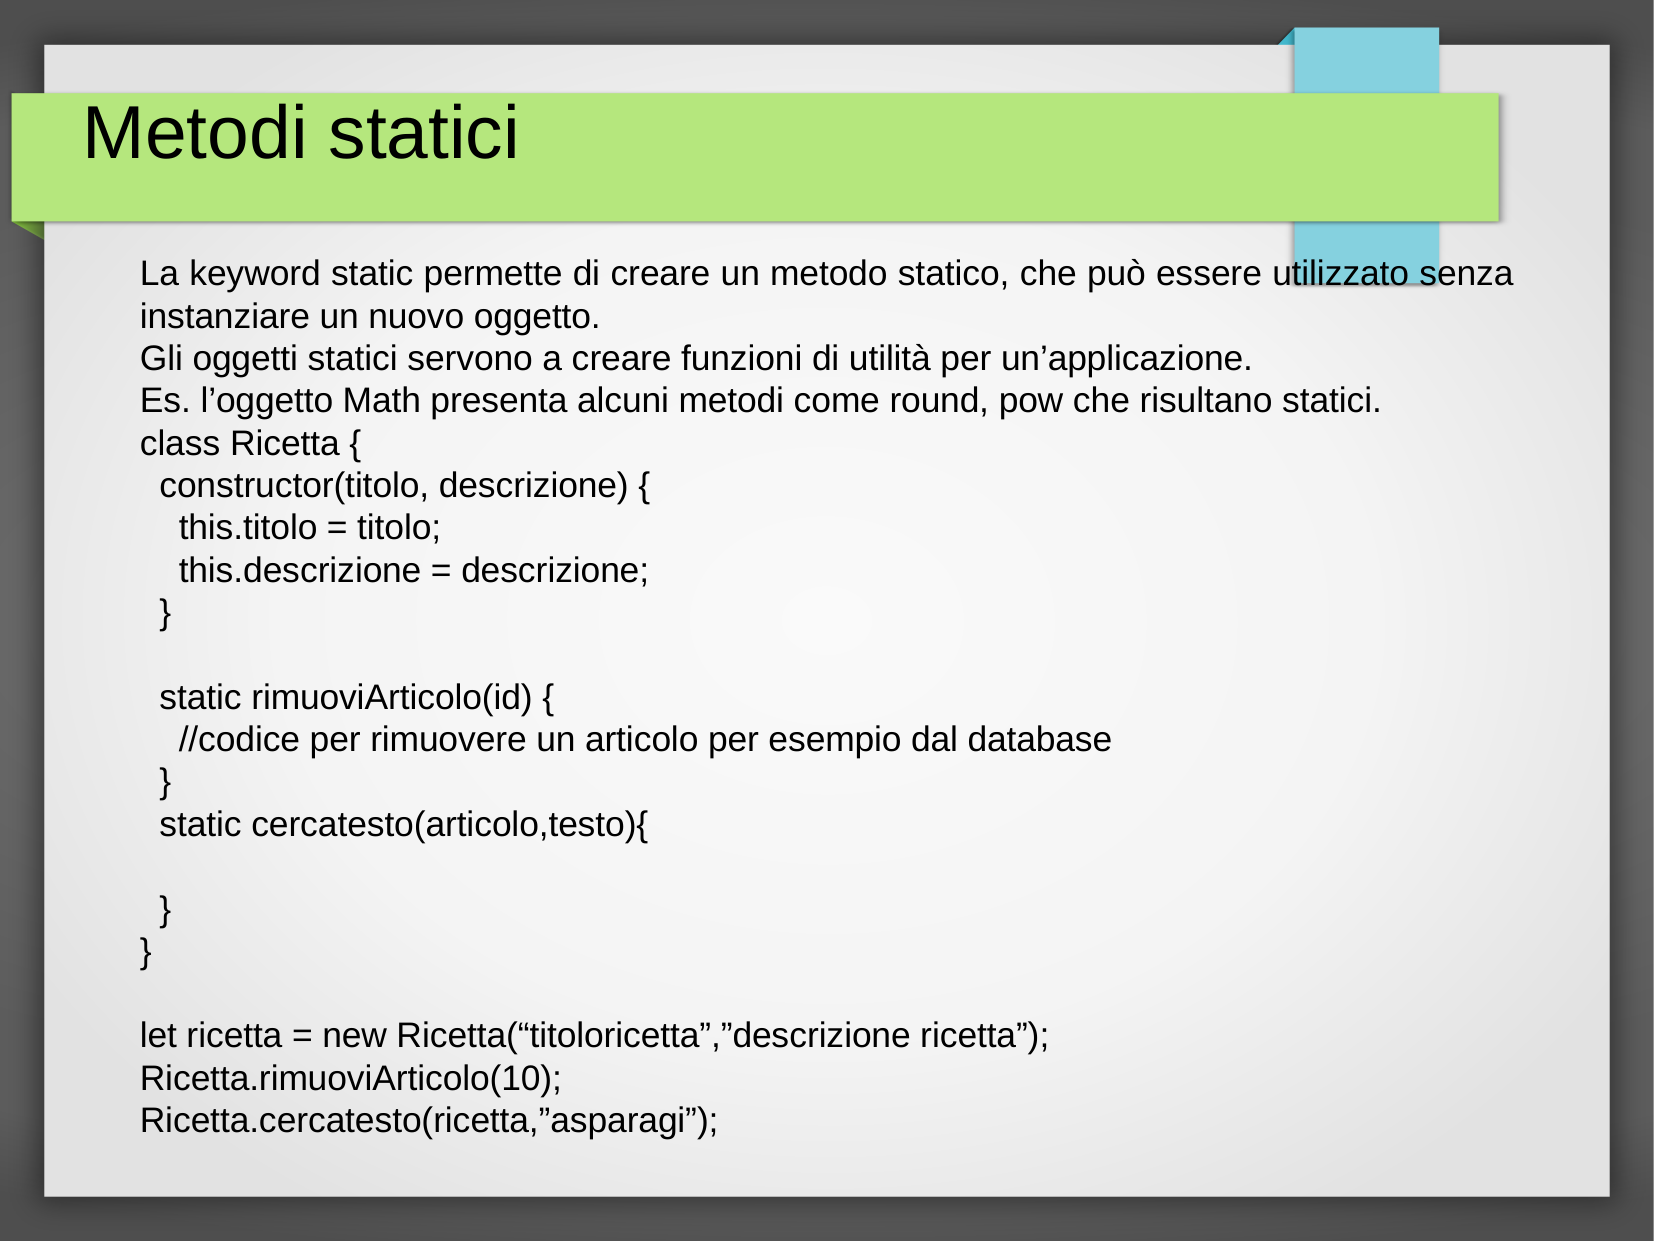

# Metodi statici
La keyword static permette di creare un metodo statico, che può essere utilizzato senza instanziare un nuovo oggetto.
Gli oggetti statici servono a creare funzioni di utilità per un’applicazione.
Es. l’oggetto Math presenta alcuni metodi come round, pow che risultano statici.
class Ricetta {
 constructor(titolo, descrizione) {
 this.titolo = titolo;
 this.descrizione = descrizione;
 }
 static rimuoviArticolo(id) {
 //codice per rimuovere un articolo per esempio dal database
 }
 static cercatesto(articolo,testo){
 }
}
let ricetta = new Ricetta(“titoloricetta”,”descrizione ricetta”);
Ricetta.rimuoviArticolo(10);
Ricetta.cercatesto(ricetta,”asparagi”);